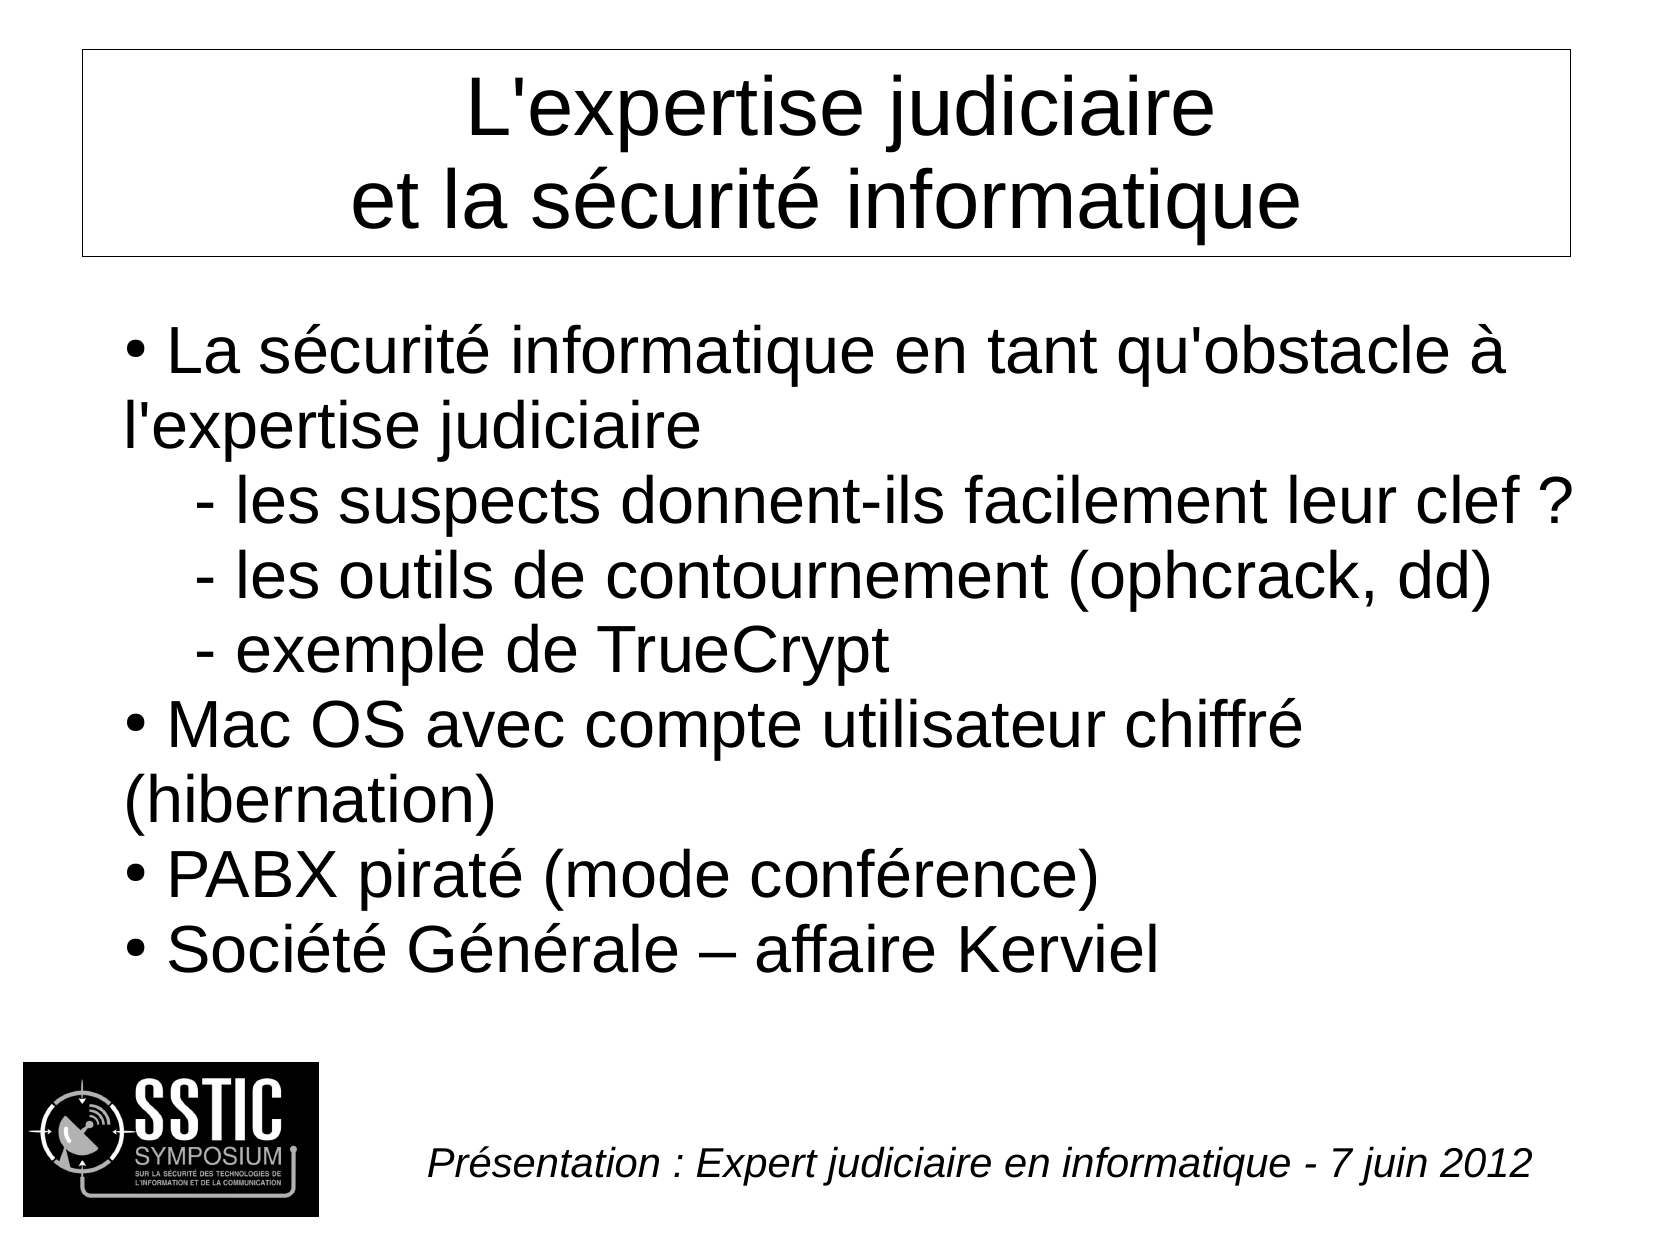

# L'expertise judiciaire et la sécurité informatique
 La sécurité informatique en tant qu'obstacle à l'expertise judiciaire
- les suspects donnent-ils facilement leur clef ?
- les outils de contournement (ophcrack, dd)
- exemple de TrueCrypt
 Mac OS avec compte utilisateur chiffré (hibernation)
 PABX piraté (mode conférence)
 Société Générale – affaire Kerviel
Présentation : Expert judiciaire en informatique - 7 juin 2012